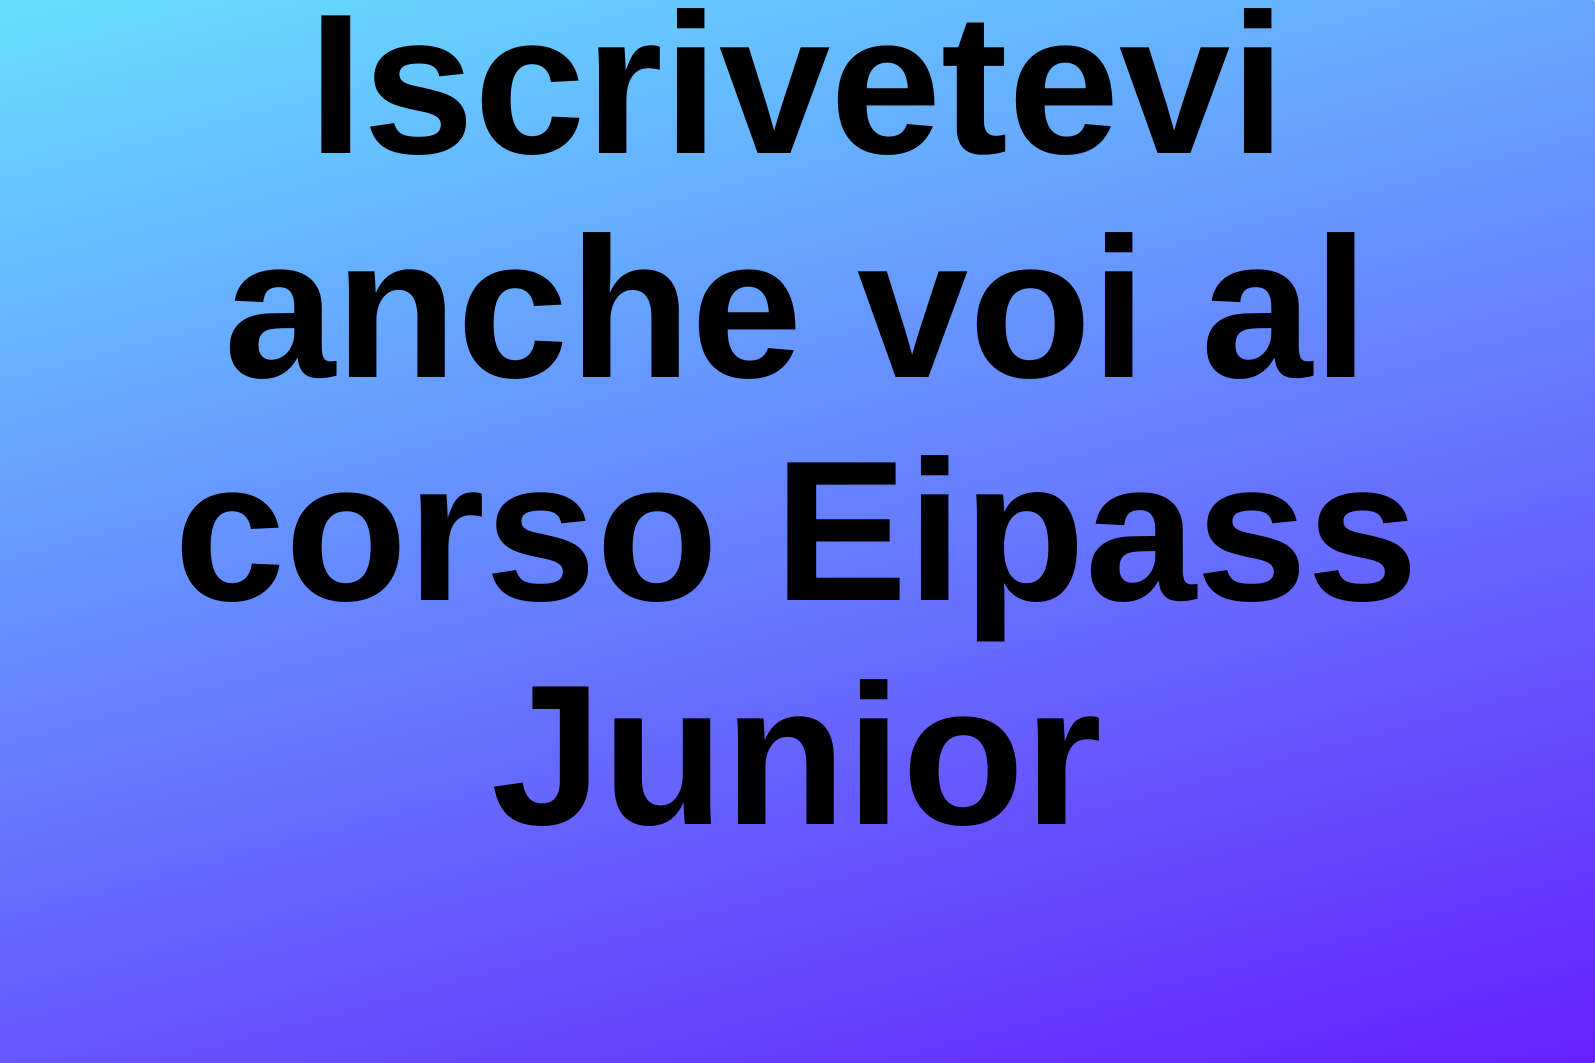

# Iscrivetevi anche voi al corso Eipass Junior